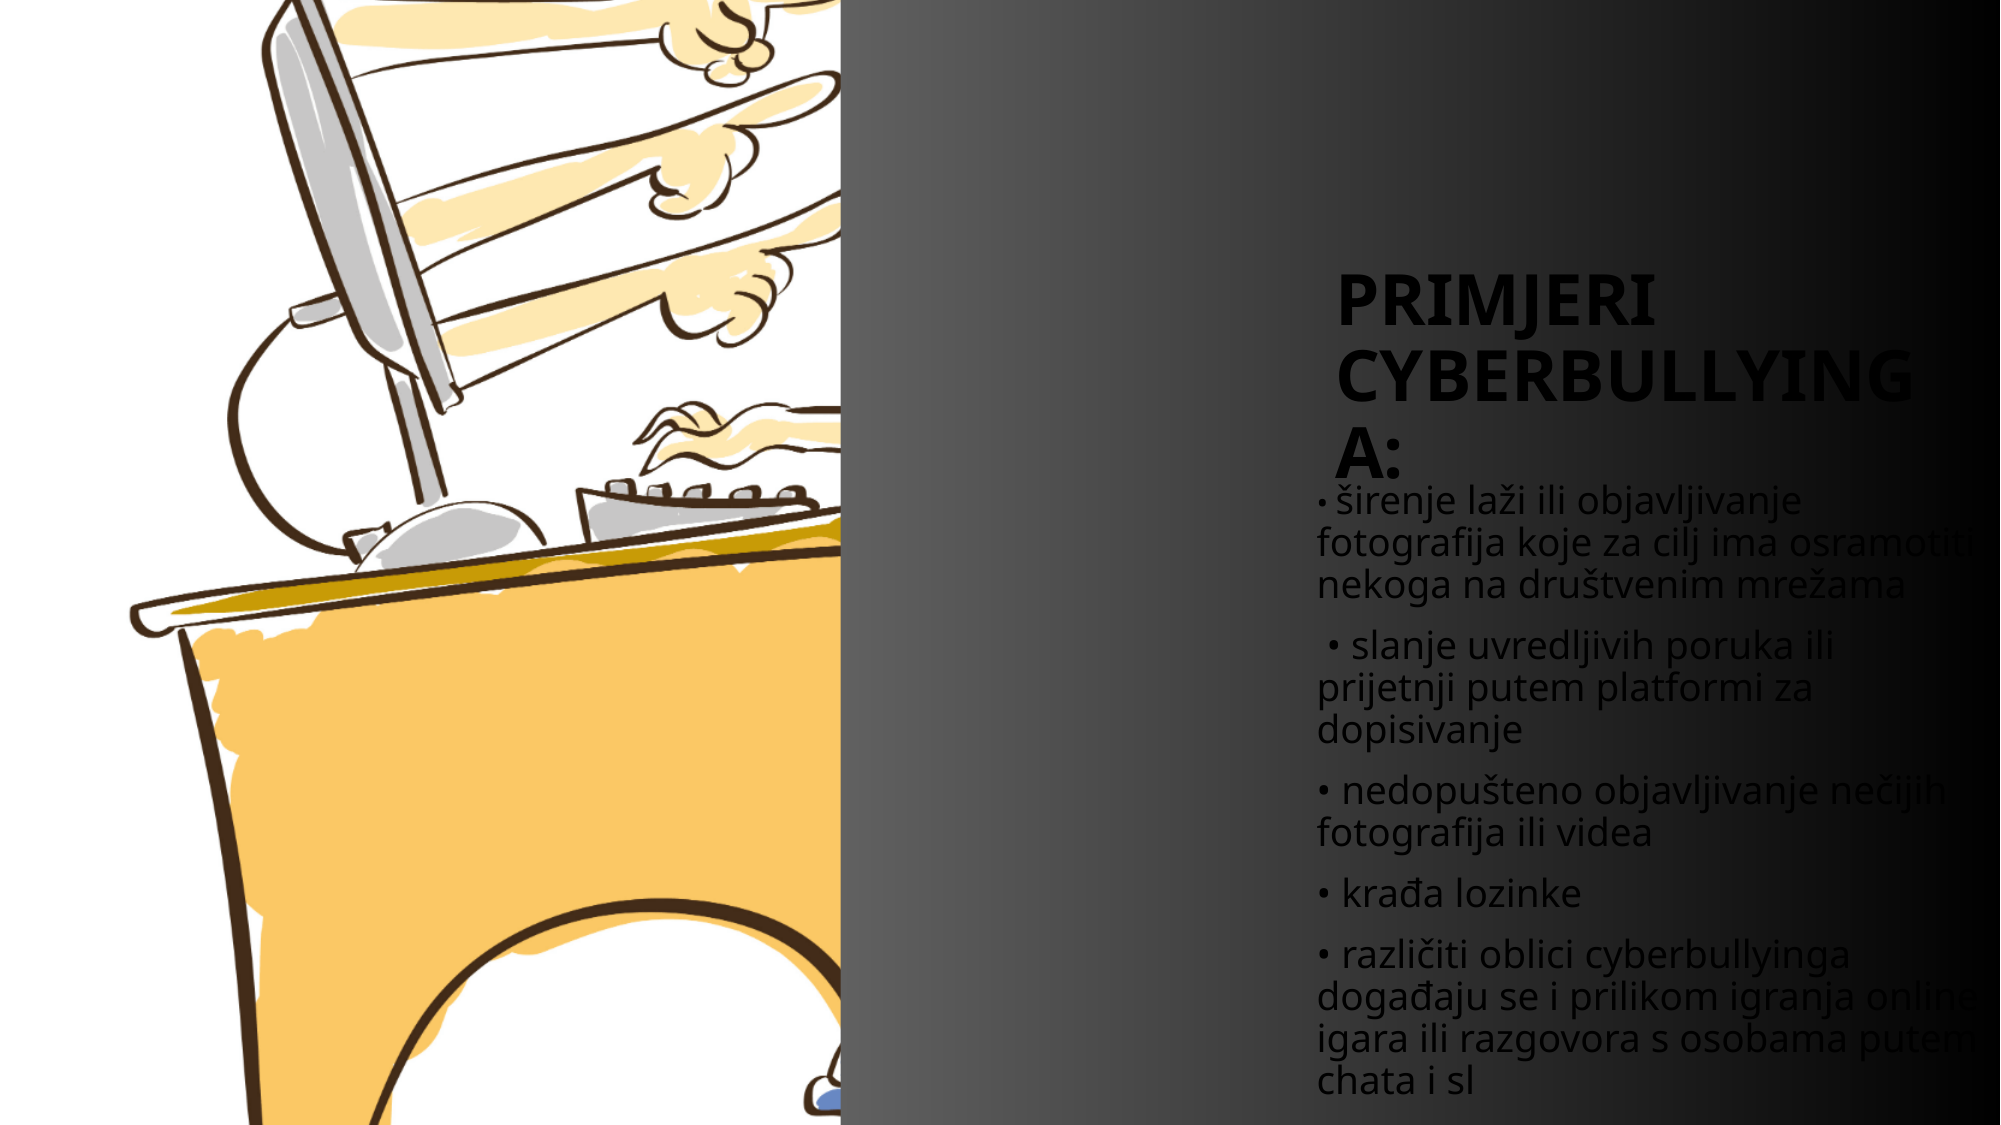

# PRIMJERI CYBERBULLYINGA:
• širenje laži ili objavljivanje fotografija koje za cilj ima osramotiti nekoga na društvenim mrežama
 • slanje uvredljivih poruka ili prijetnji putem platformi za dopisivanje
• nedopušteno objavljivanje nečijih fotografija ili videa
• krađa lozinke
• različiti oblici cyberbullyinga događaju se i prilikom igranja online igara ili razgovora s osobama putem chata i sl